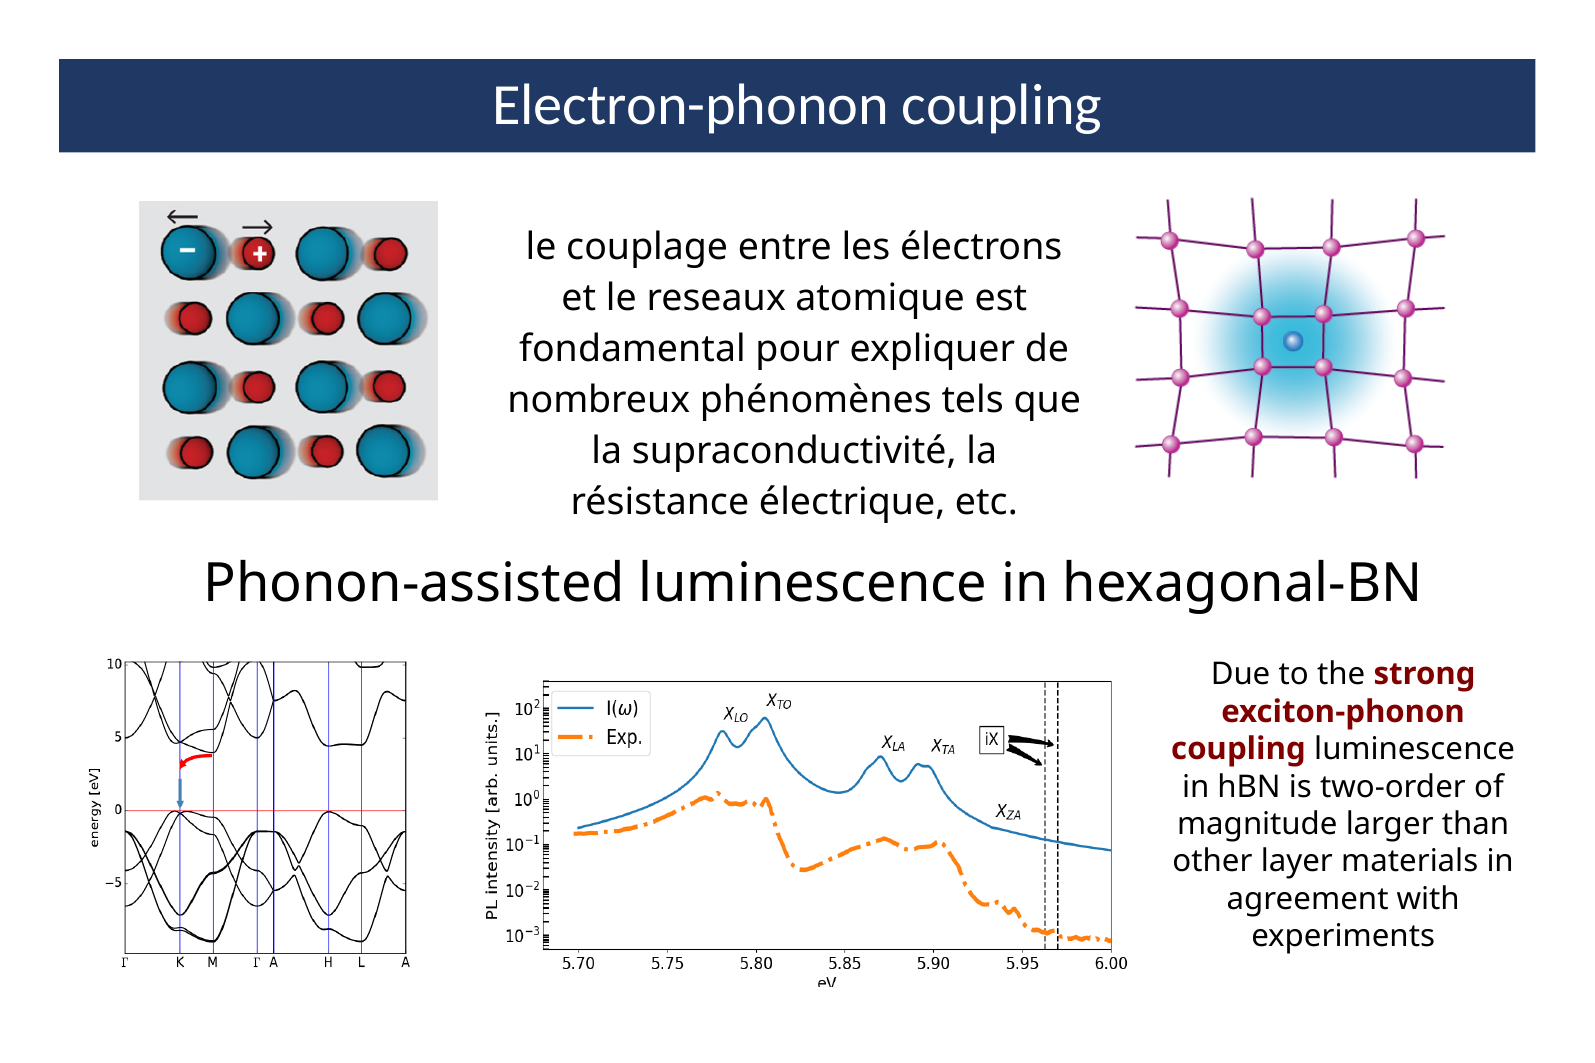

#
Electron-phonon coupling
le couplage entre les électrons et le reseaux atomique est fondamental pour expliquer de nombreux phénomènes tels que la supraconductivité, la résistance électrique, etc.
Phonon-assisted luminescence in hexagonal-BN
Due to the strong exciton-phonon coupling luminescence in hBN is two-order of magnitude larger than other layer materials in agreement with experiments